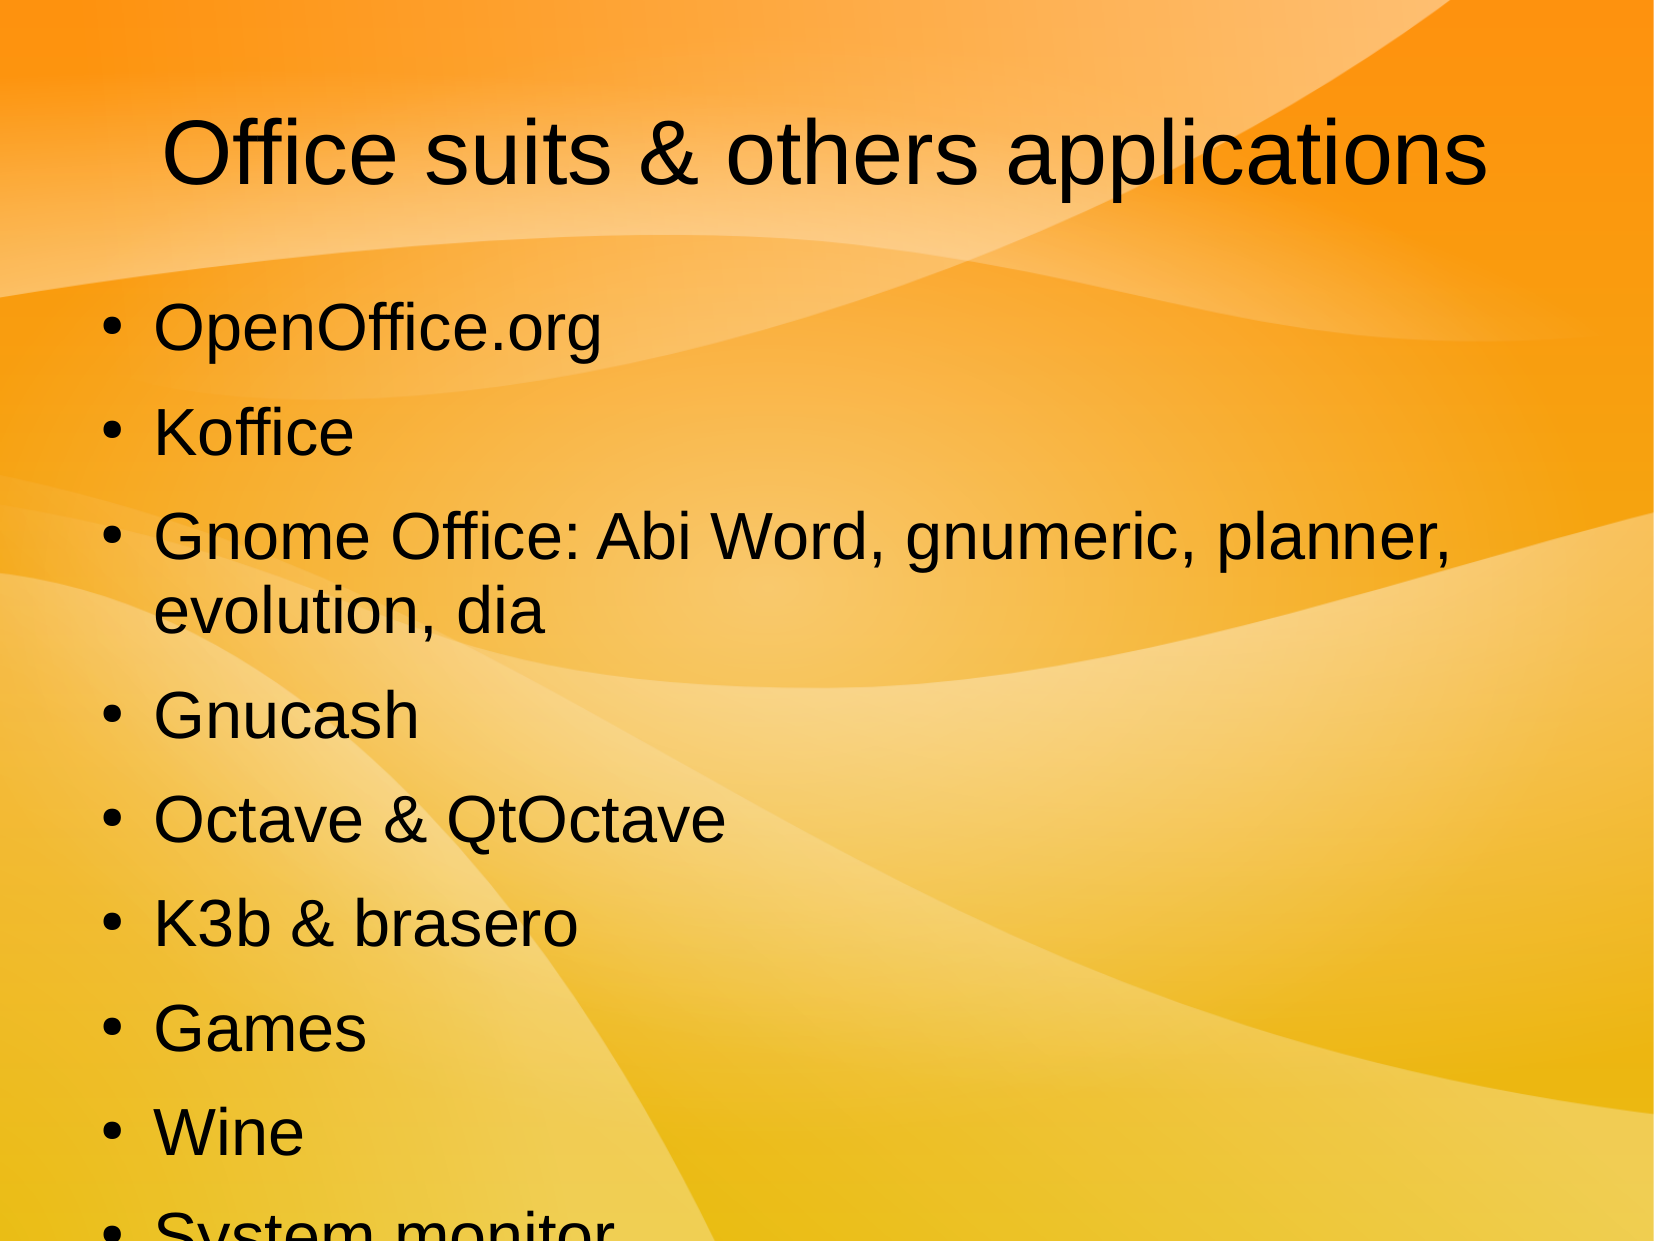

# Office suits & others applications
OpenOffice.org
Koffice
Gnome Office: Abi Word, gnumeric, planner, evolution, dia
Gnucash
Octave & QtOctave
K3b & brasero
Games
Wine
System monitor
Top
Dictionary
File archiving, extraction